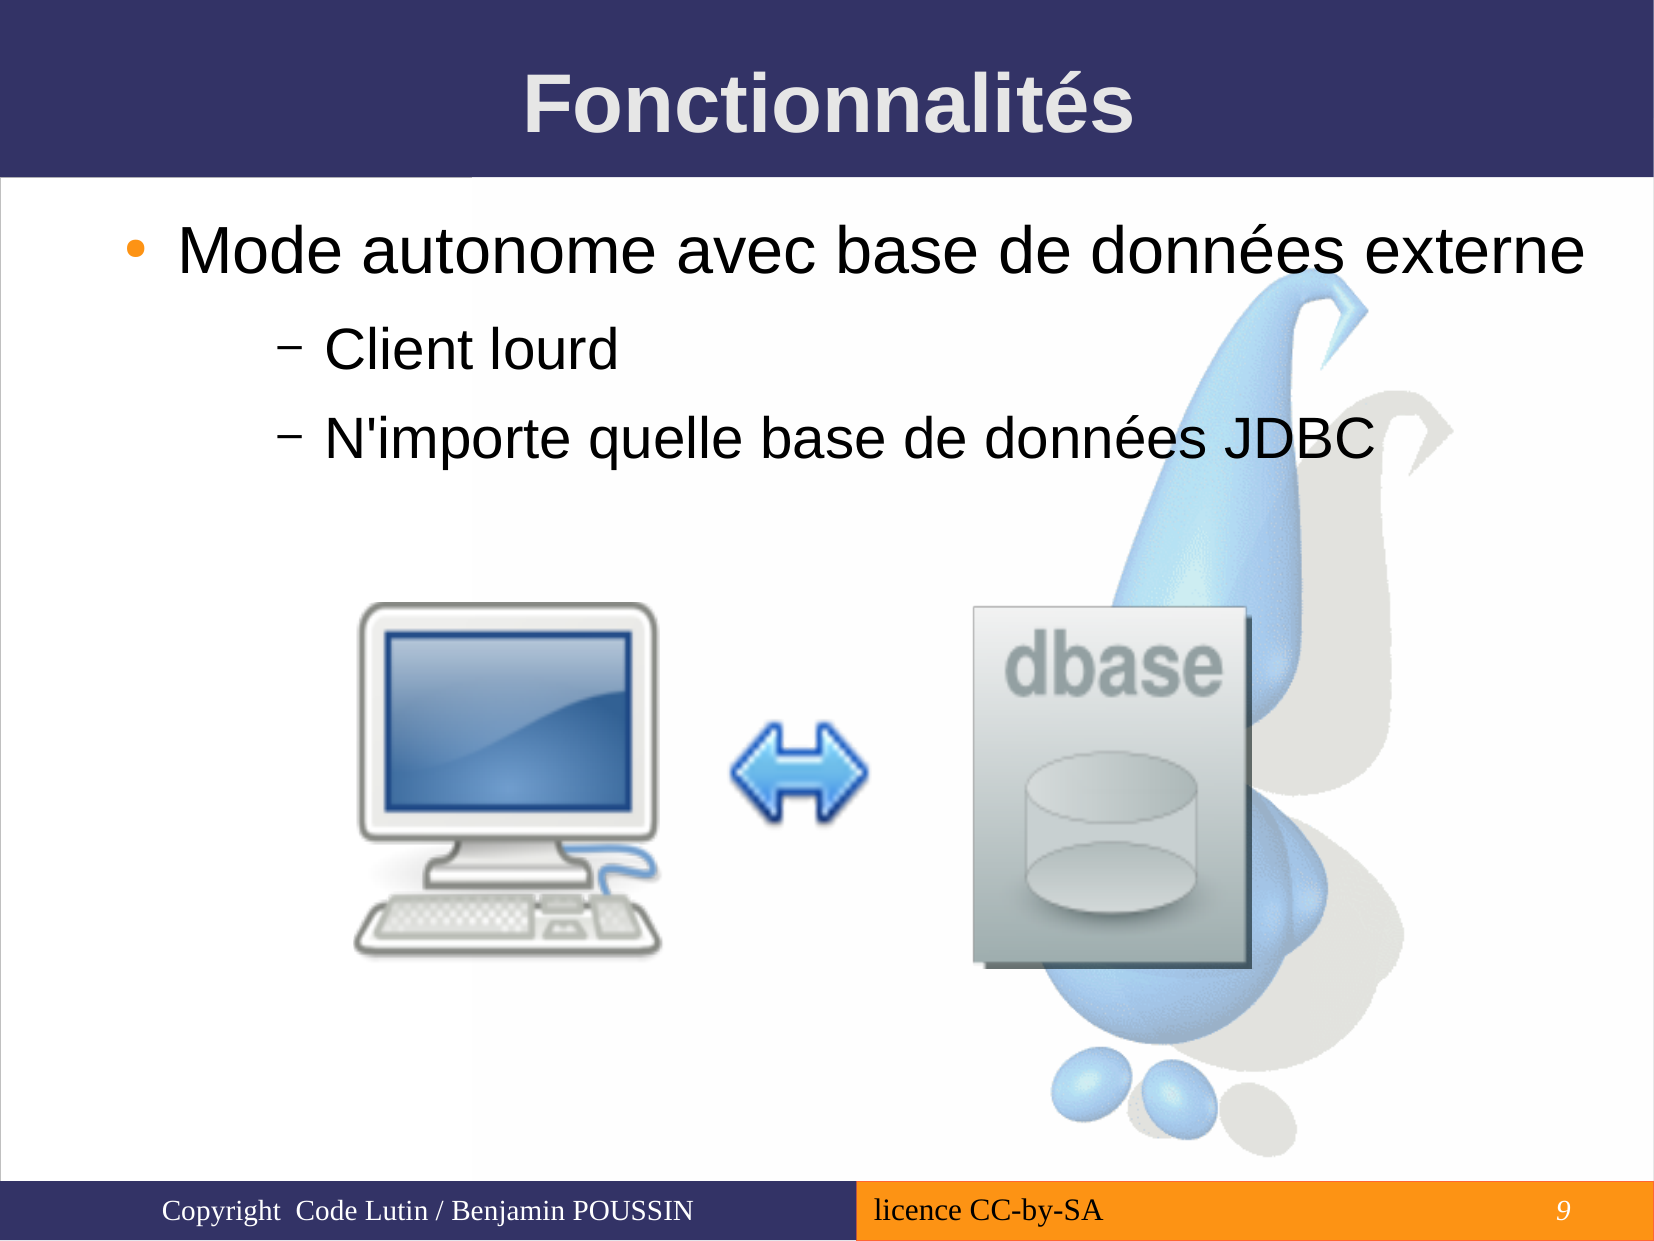

# Fonctionnalités
Mode autonome avec base de données externe
Client lourd
N'importe quelle base de données JDBC
9